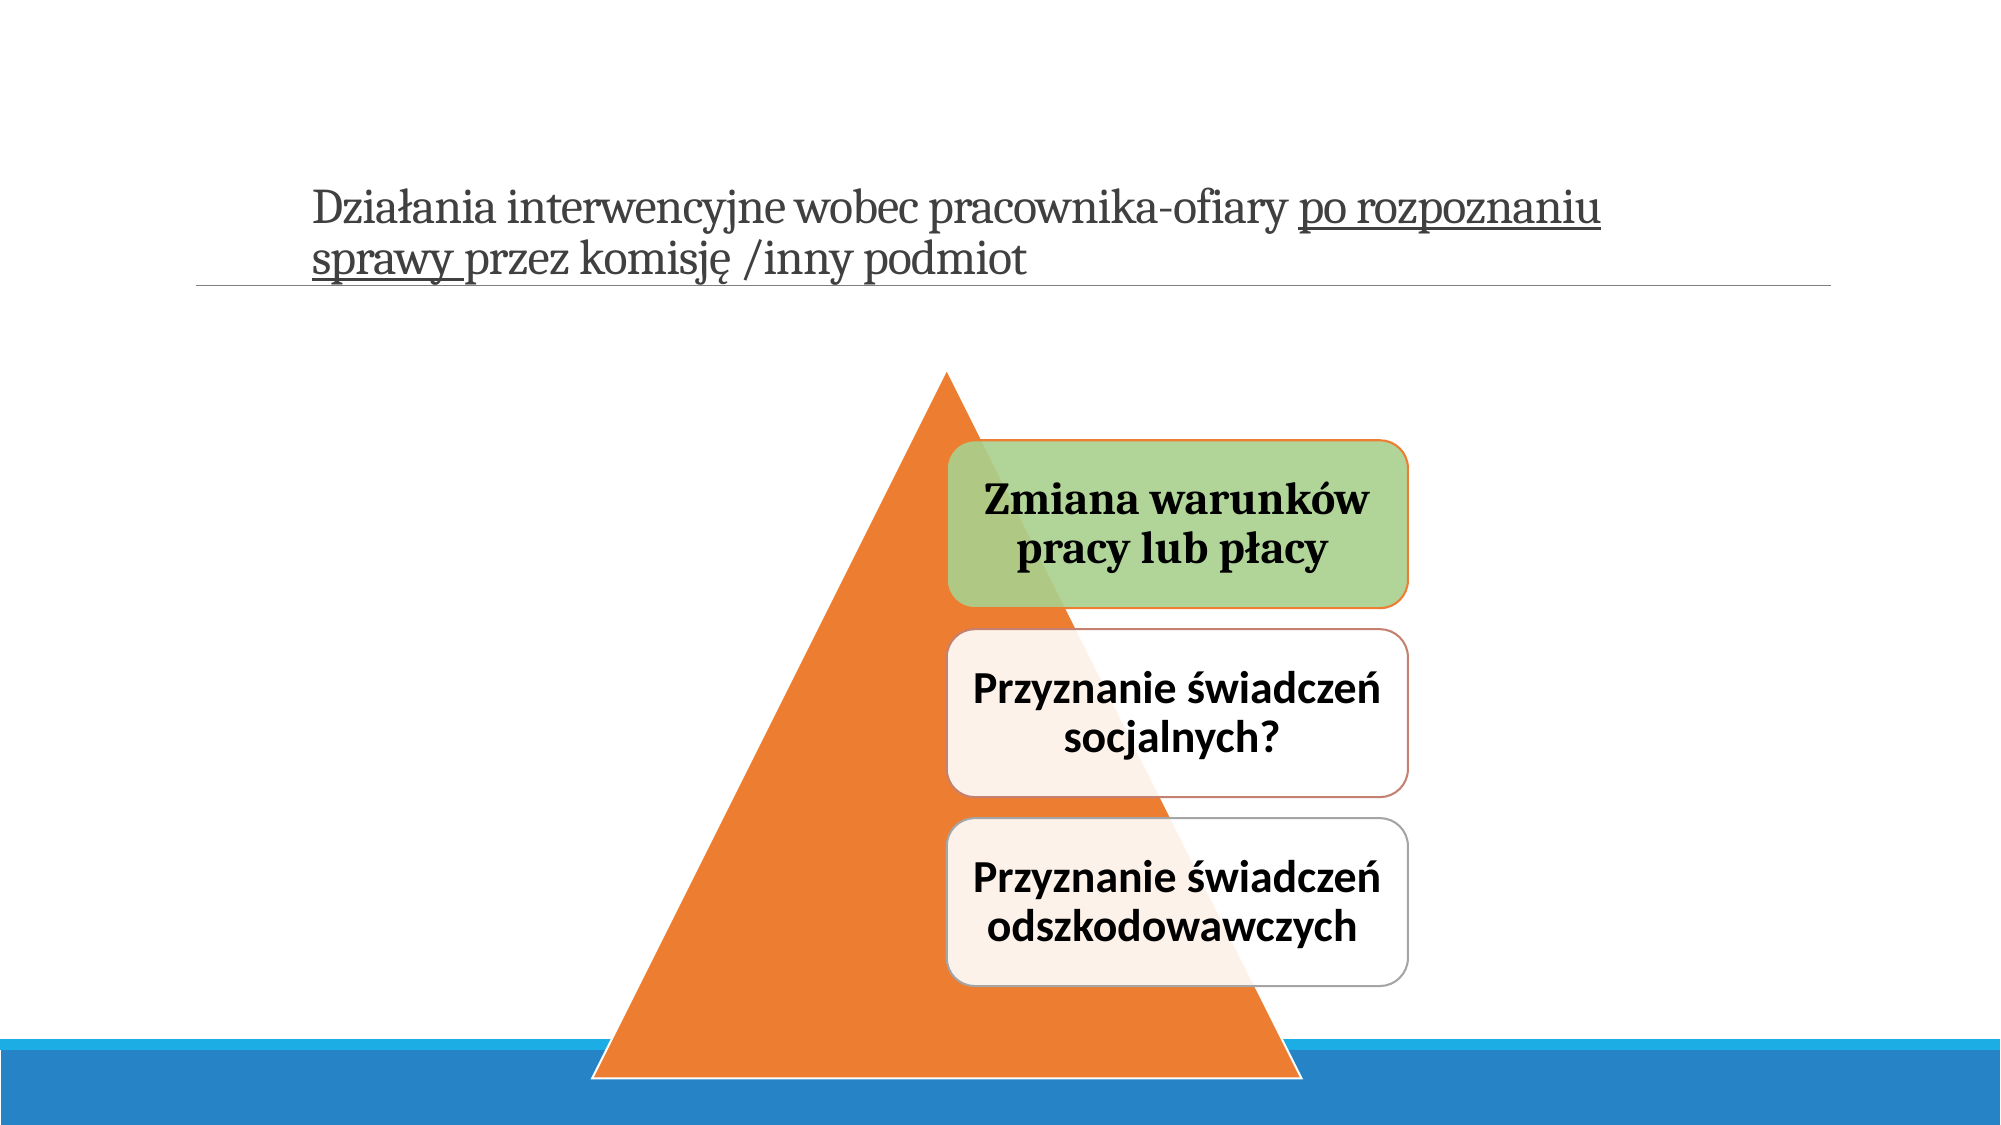

# Działania interwencyjne wobec pracownika-ofiary po rozpoznaniu sprawy przez komisję /inny podmiot
Zmiana warunków pracy lub płacy
Przyznanie świadczeń socjalnych?
Przyznanie świadczeń odszkodowawczych